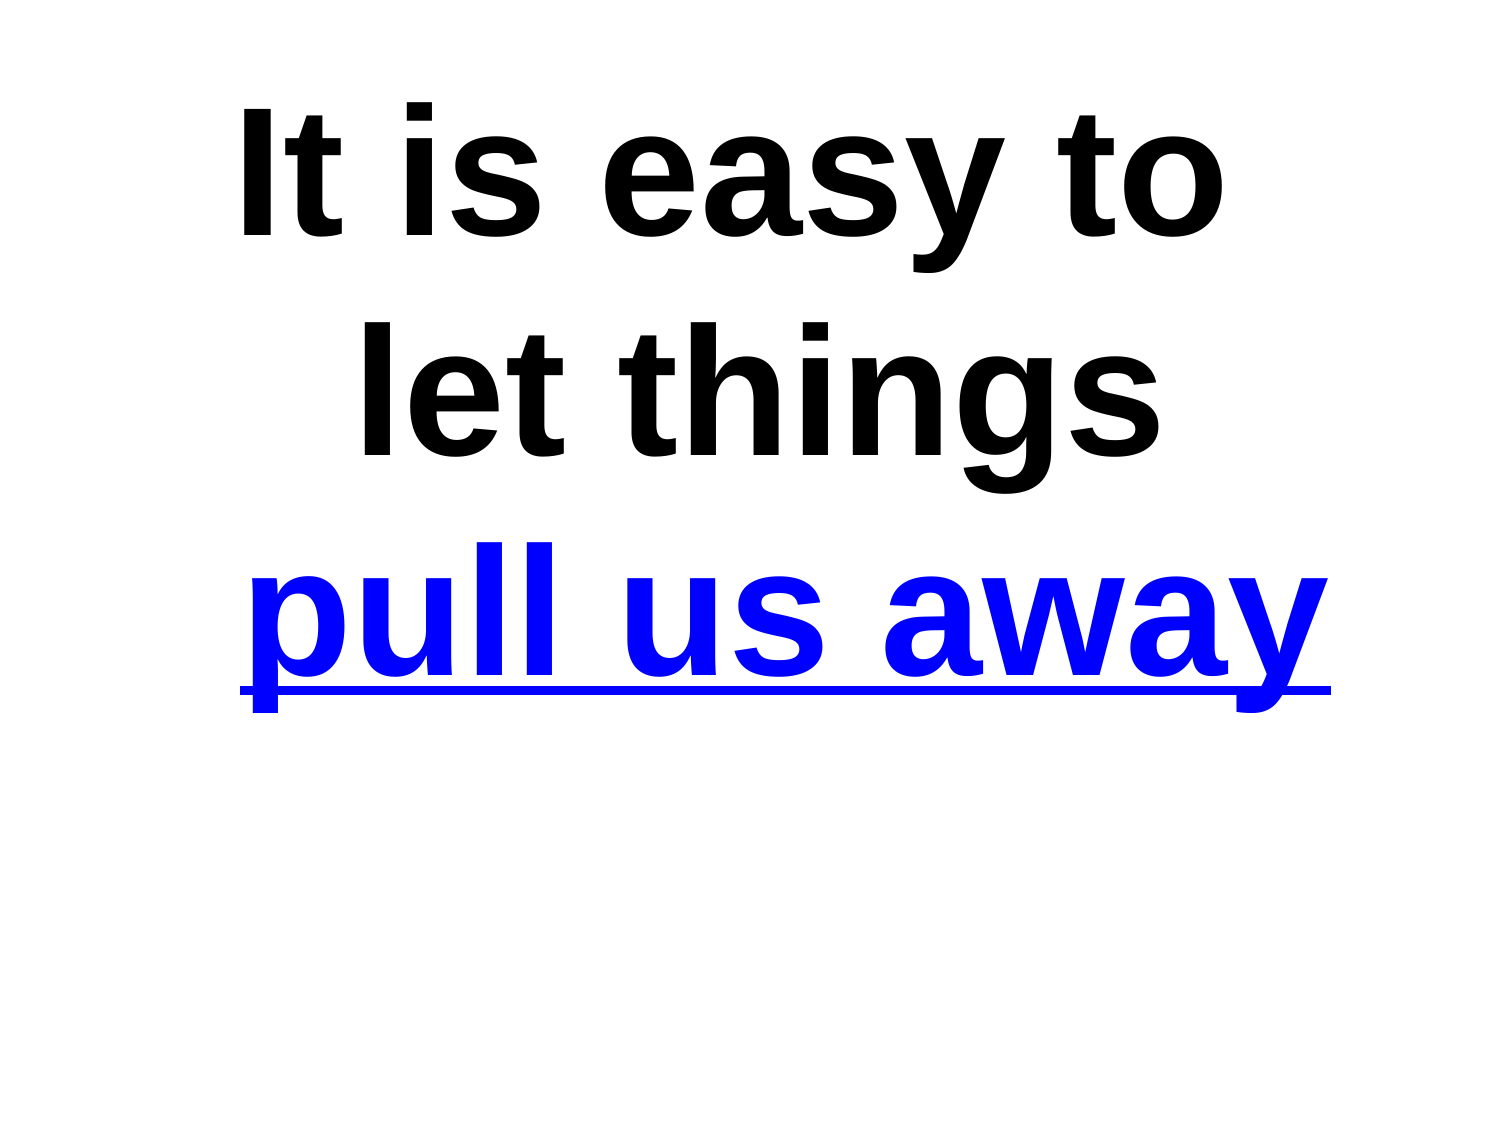

It is easy to
let things
pull us away